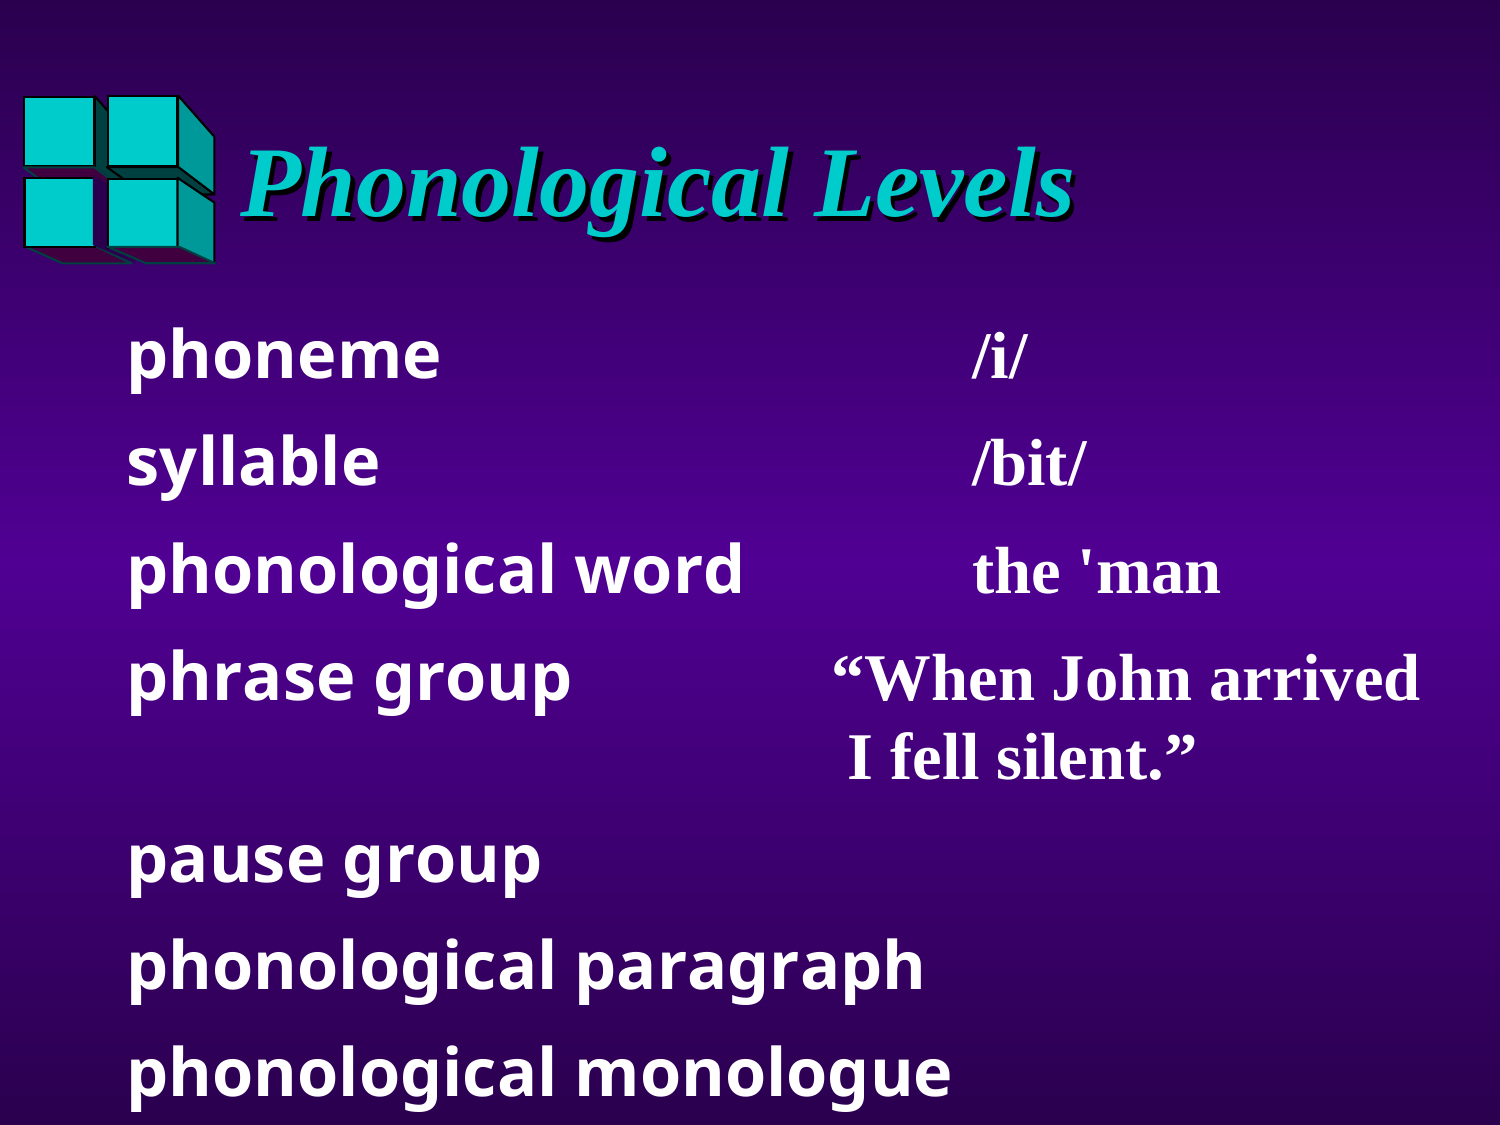

# Phonological Levels
phoneme				/i/
syllable					/bit/
phonological word		the 'man
phrase group		“When John arrived
					 I fell silent.”
pause group
phonological paragraph
phonological monologue